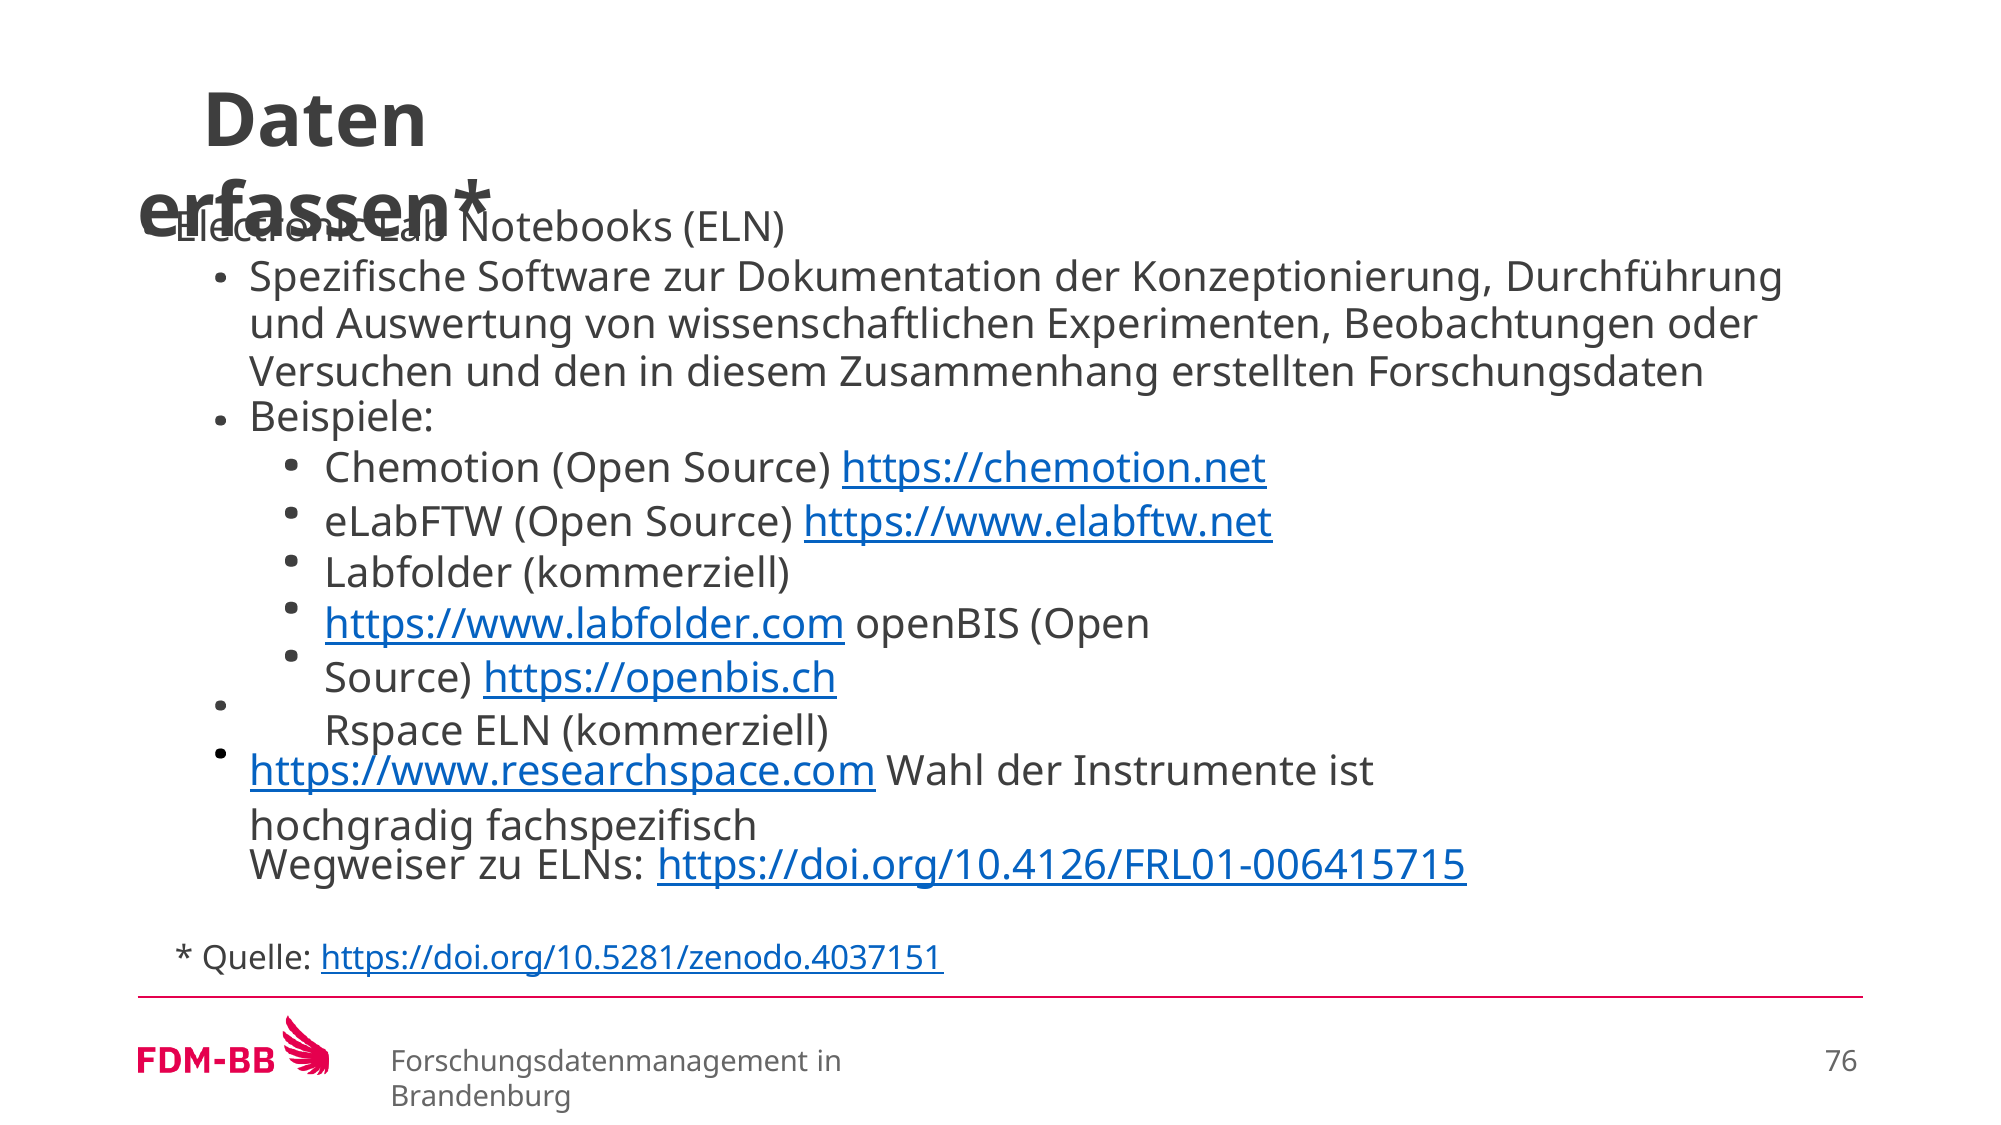

# Daten erfassen*
Electronic Lab Notebooks (ELN)
Spezifische Software zur Dokumentation der Konzeptionierung, Durchführung und Auswertung von wissenschaftlichen Experimenten, Beobachtungen oder Versuchen und den in diesem Zusammenhang erstellten Forschungsdaten
Beispiele:
Chemotion (Open Source) https://chemotion.net eLabFTW (Open Source) https://www.elabftw.net Labfolder (kommerziell) https://www.labfolder.com openBIS (Open Source) https://openbis.ch
Rspace ELN (kommerziell) https://www.researchspace.com Wahl der Instrumente ist hochgradig fachspezifisch
Wegweiser zu ELNs: https://doi.org/10.4126/FRL01-006415715
* Quelle: https://doi.org/10.5281/zenodo.4037151
Forschungsdatenmanagement in Brandenburg
76